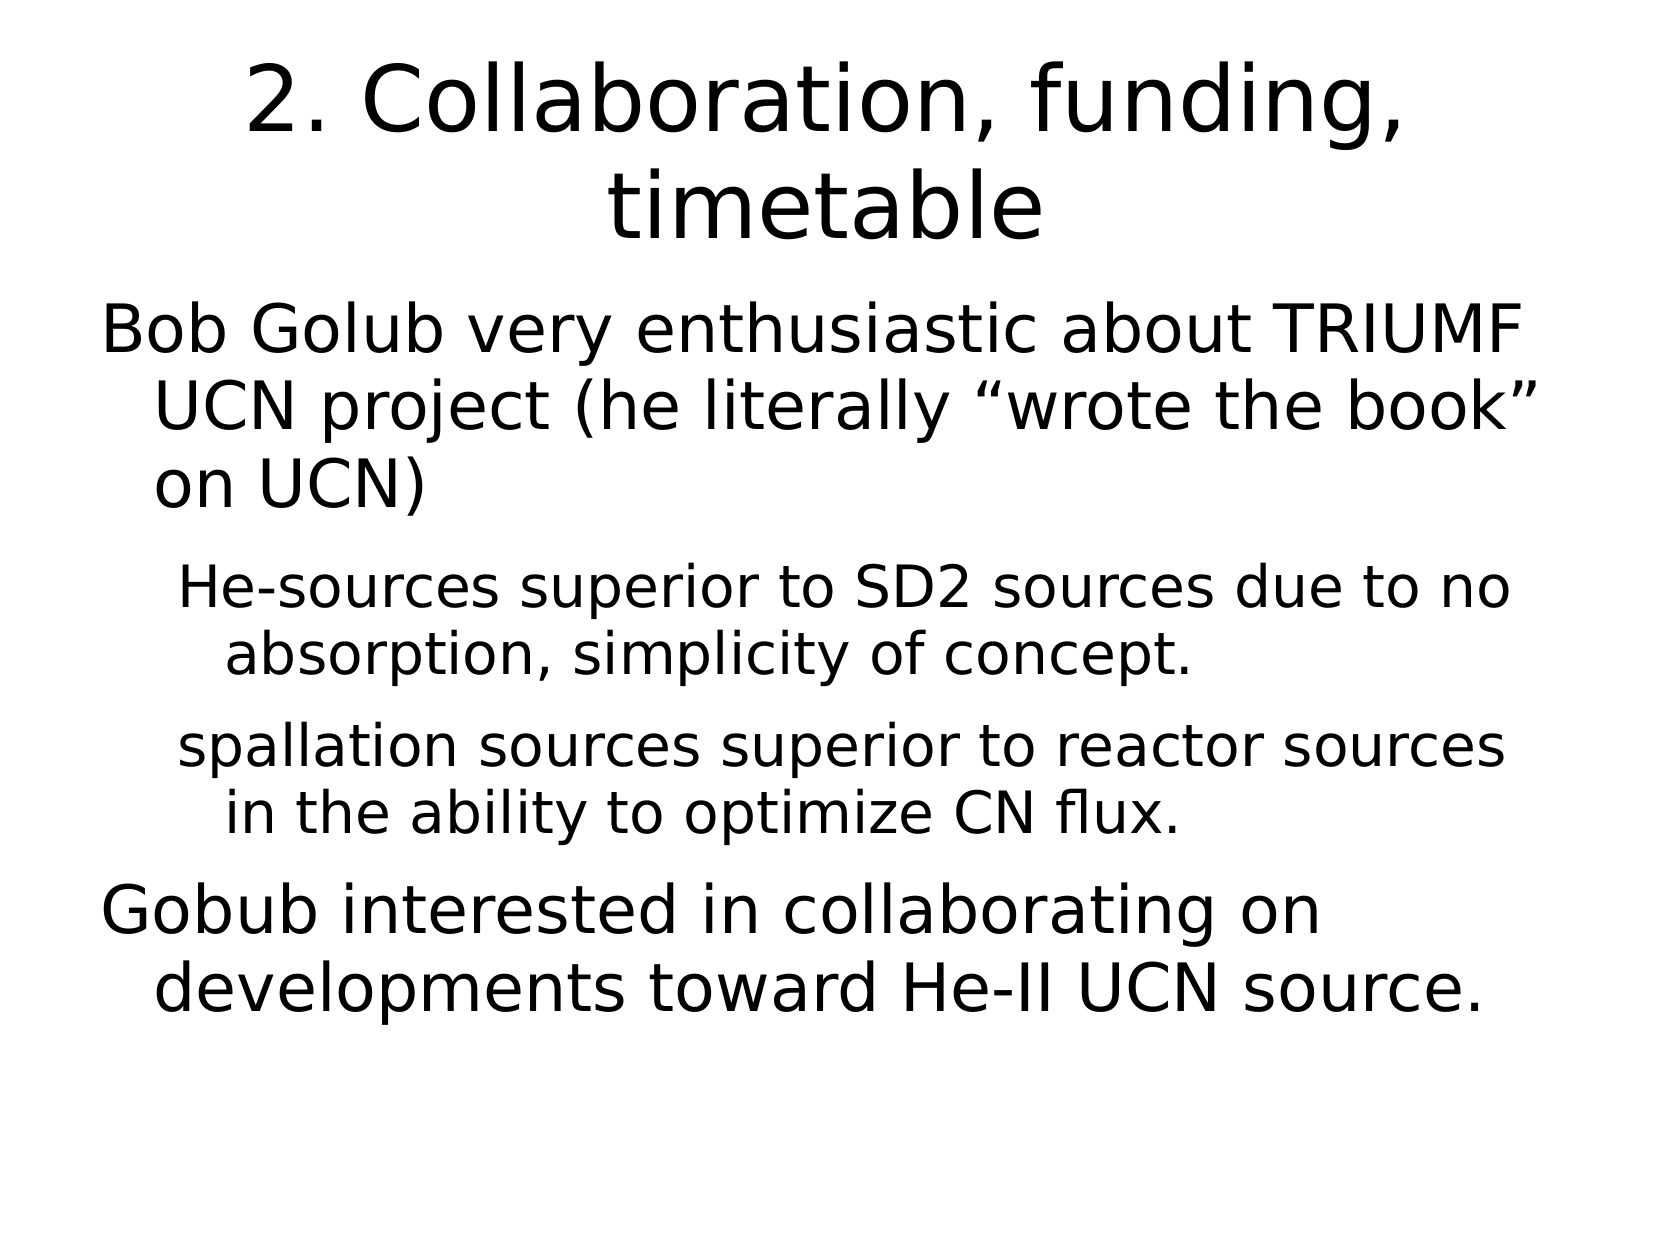

# 2. Collaboration, funding, timetable
Bob Golub very enthusiastic about TRIUMF UCN project (he literally “wrote the book” on UCN)
He-sources superior to SD2 sources due to no absorption, simplicity of concept.
spallation sources superior to reactor sources in the ability to optimize CN flux.
Gobub interested in collaborating on developments toward He-II UCN source.